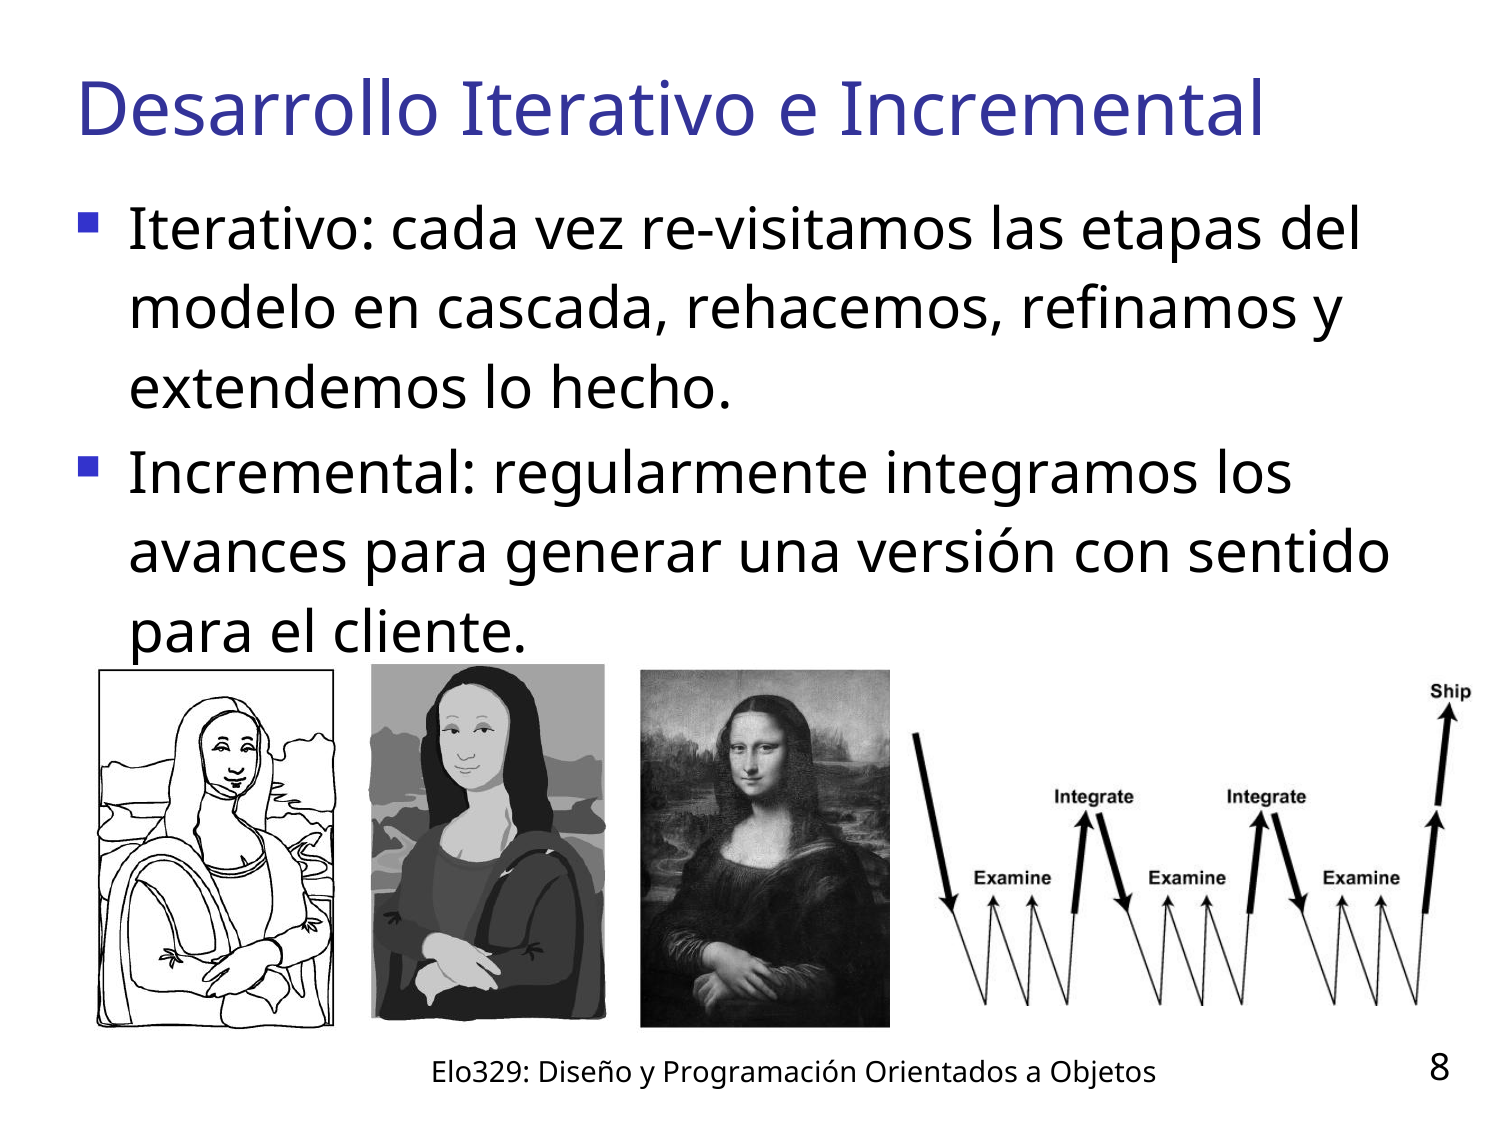

# Desarrollo Iterativo e Incremental
Iterativo: cada vez re-visitamos las etapas del modelo en cascada, rehacemos, refinamos y extendemos lo hecho.
Incremental: regularmente integramos los avances para generar una versión con sentido para el cliente.
ELO329: Diseño y Programación Orientadas a Objetos
8